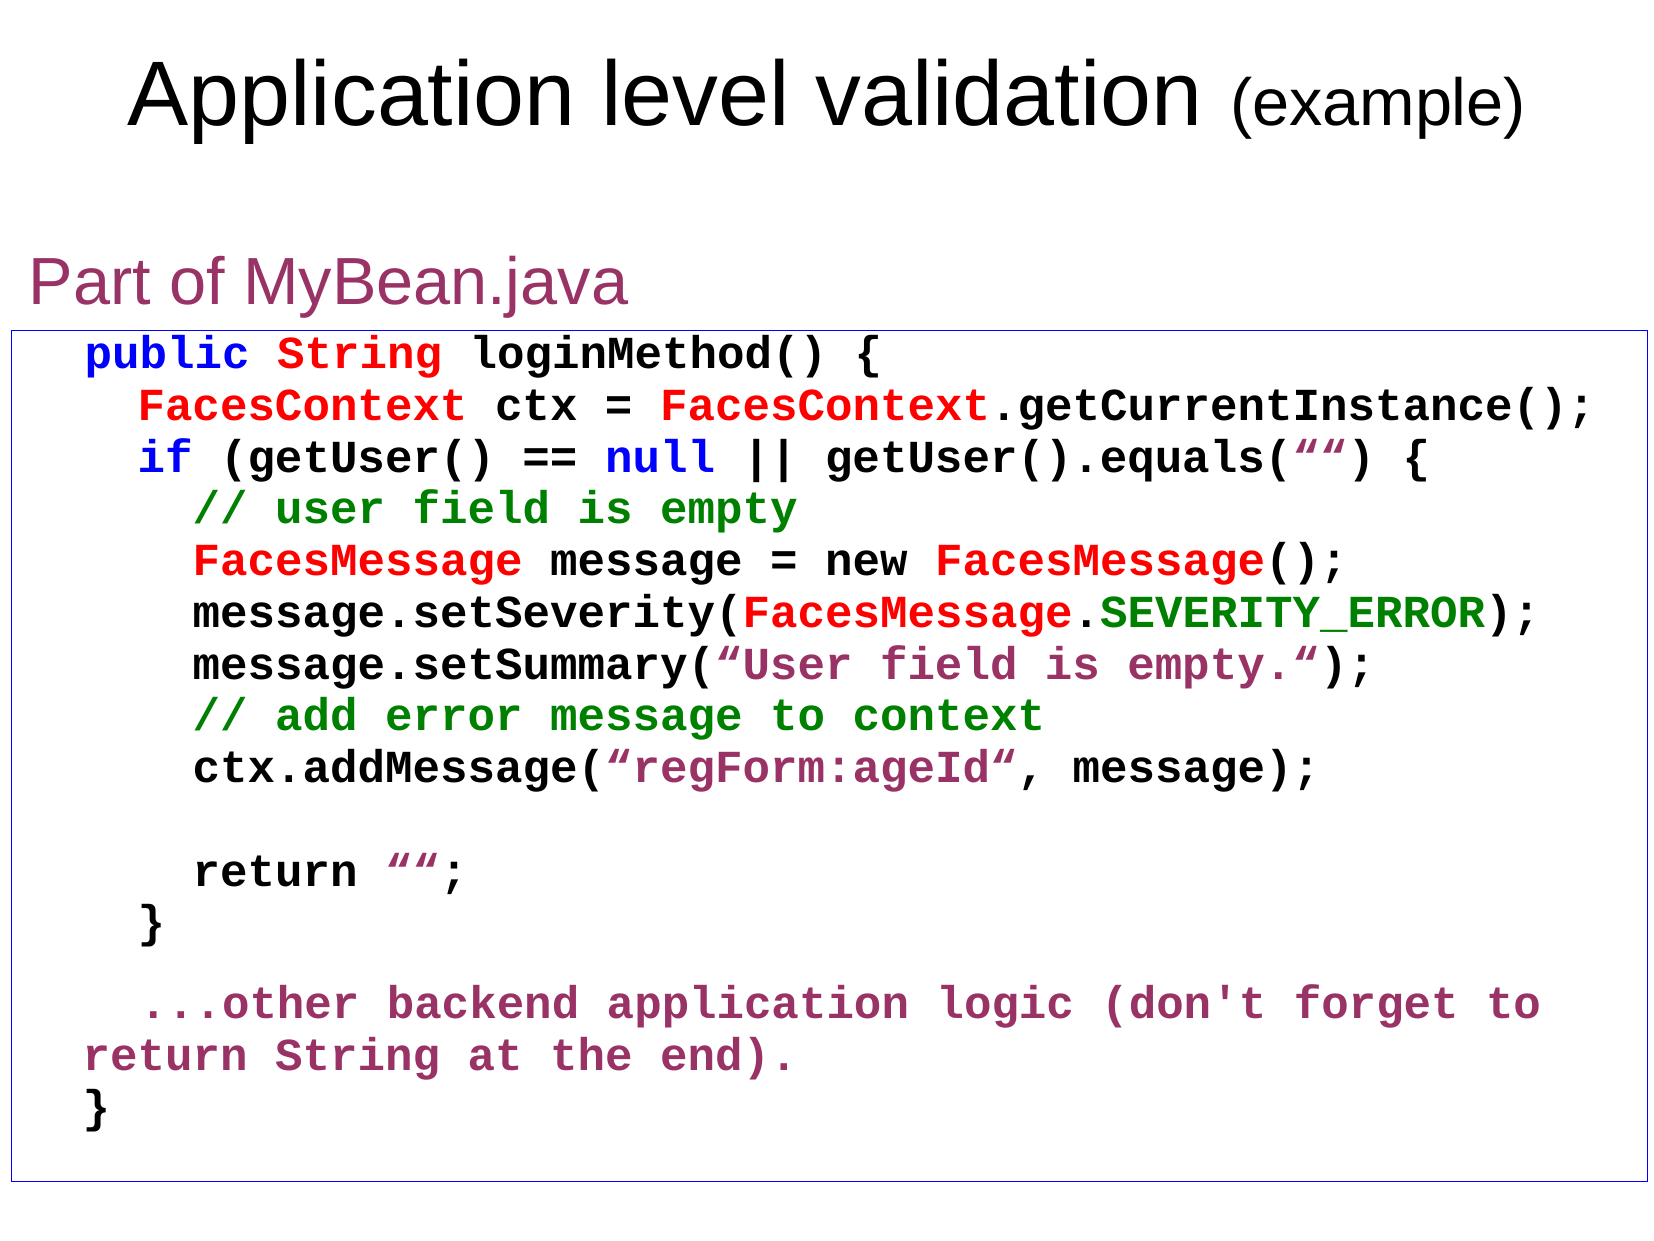

# Application level validation (example)
Part of MyBean.java
 public String loginMethod() {
 FacesContext ctx = FacesContext.getCurrentInstance();
 if (getUser() == null || getUser().equals(““) {
 // user field is empty
 FacesMessage message = new FacesMessage();
 message.setSeverity(FacesMessage.SEVERITY_ERROR);
 message.setSummary(“User field is empty.“);
 // add error message to context
 ctx.addMessage(“regForm:ageId“, message);
 return ““;
 }
 ...other backend application logic (don't forget to return String at the end).
}